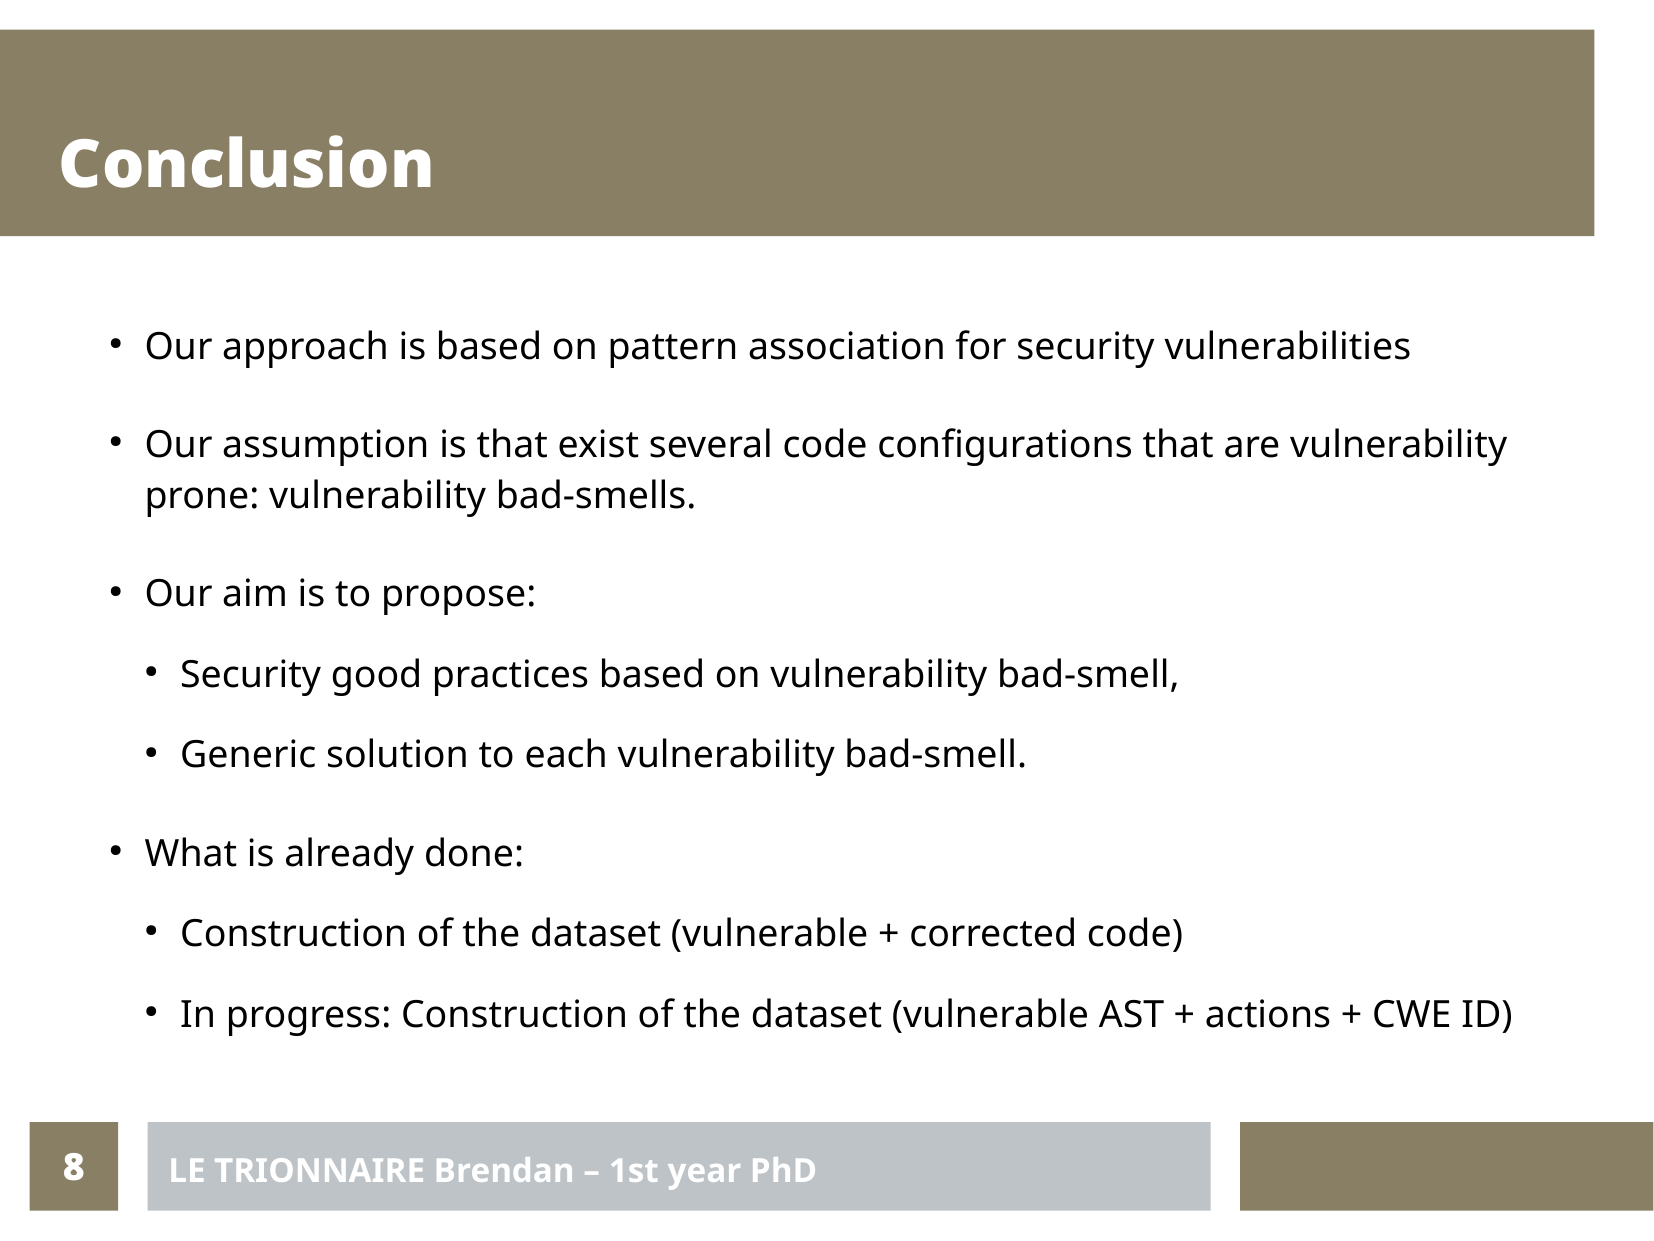

# Conclusion
Our approach is based on pattern association for security vulnerabilities
Our assumption is that exist several code configurations that are vulnerability prone: vulnerability bad-smells.
Our aim is to propose:
Security good practices based on vulnerability bad-smell,
Generic solution to each vulnerability bad-smell.
What is already done:
Construction of the dataset (vulnerable + corrected code)
In progress: Construction of the dataset (vulnerable AST + actions + CWE ID)
8
LE TRIONNAIRE Brendan – 1st year PhD